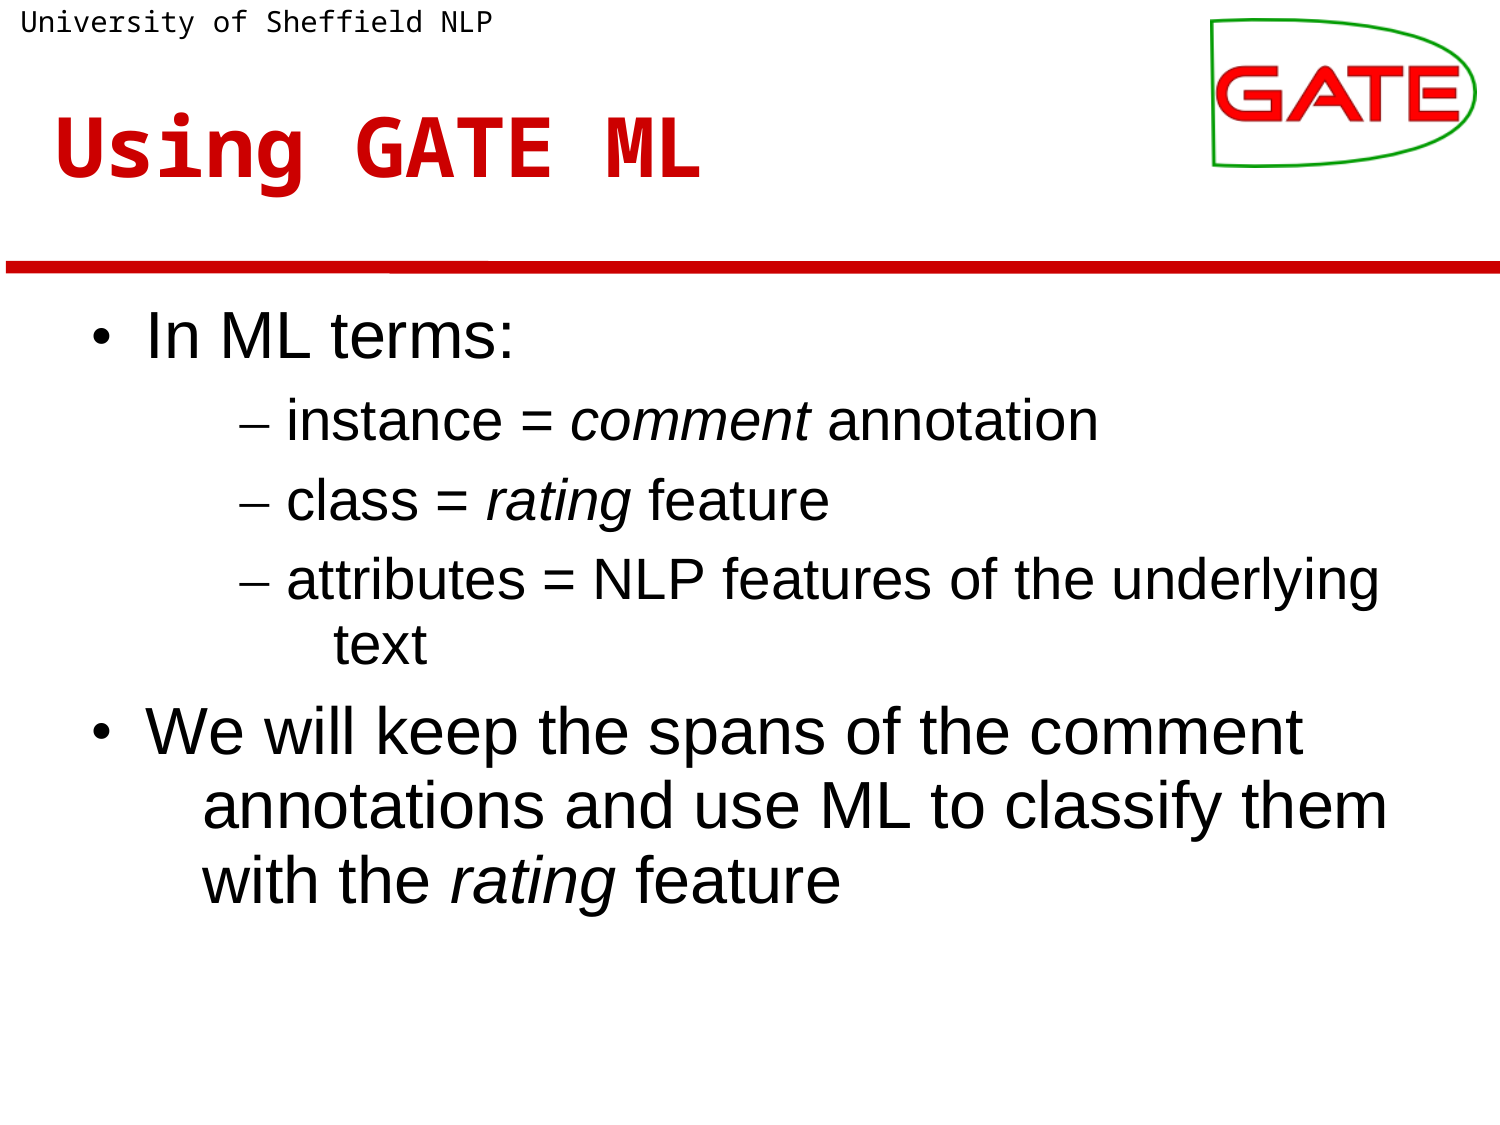

# Using GATE ML
In ML terms:
instance = comment annotation
class = rating feature
attributes = NLP features of the underlying text
We will keep the spans of the comment annotations and use ML to classify them with the rating feature